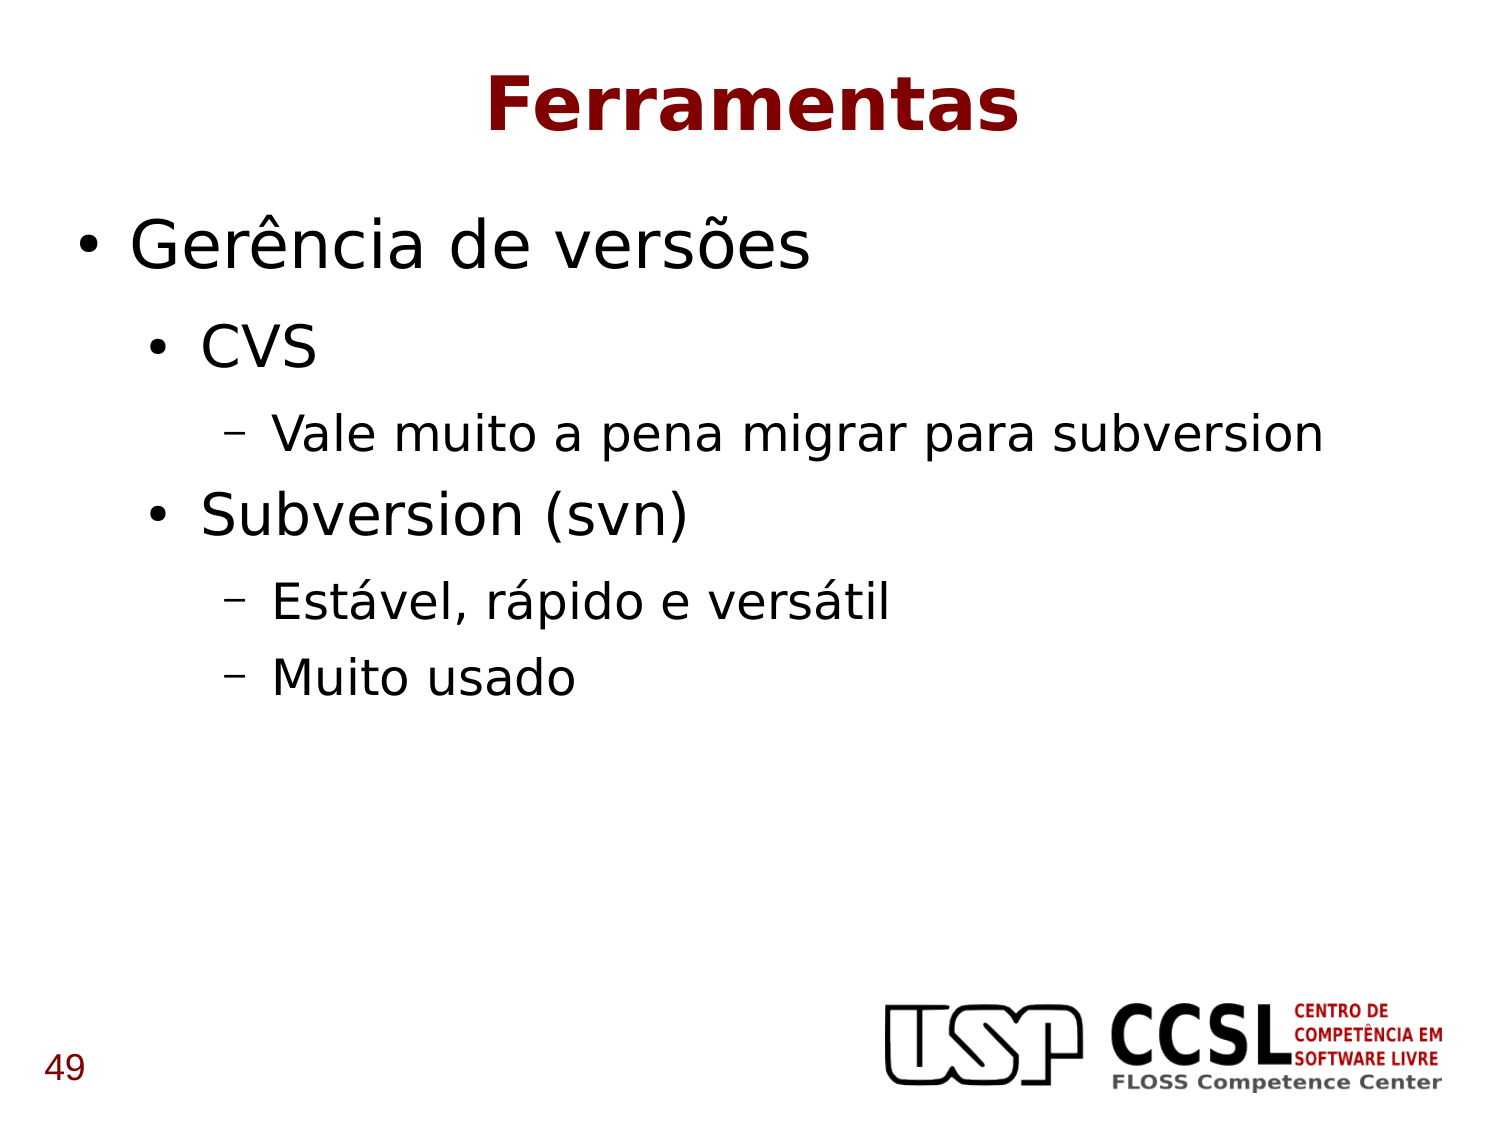

# Ferramentas
Gerência de versões
CVS
Vale muito a pena migrar para subversion
Subversion (svn)
Estável, rápido e versátil
Muito usado